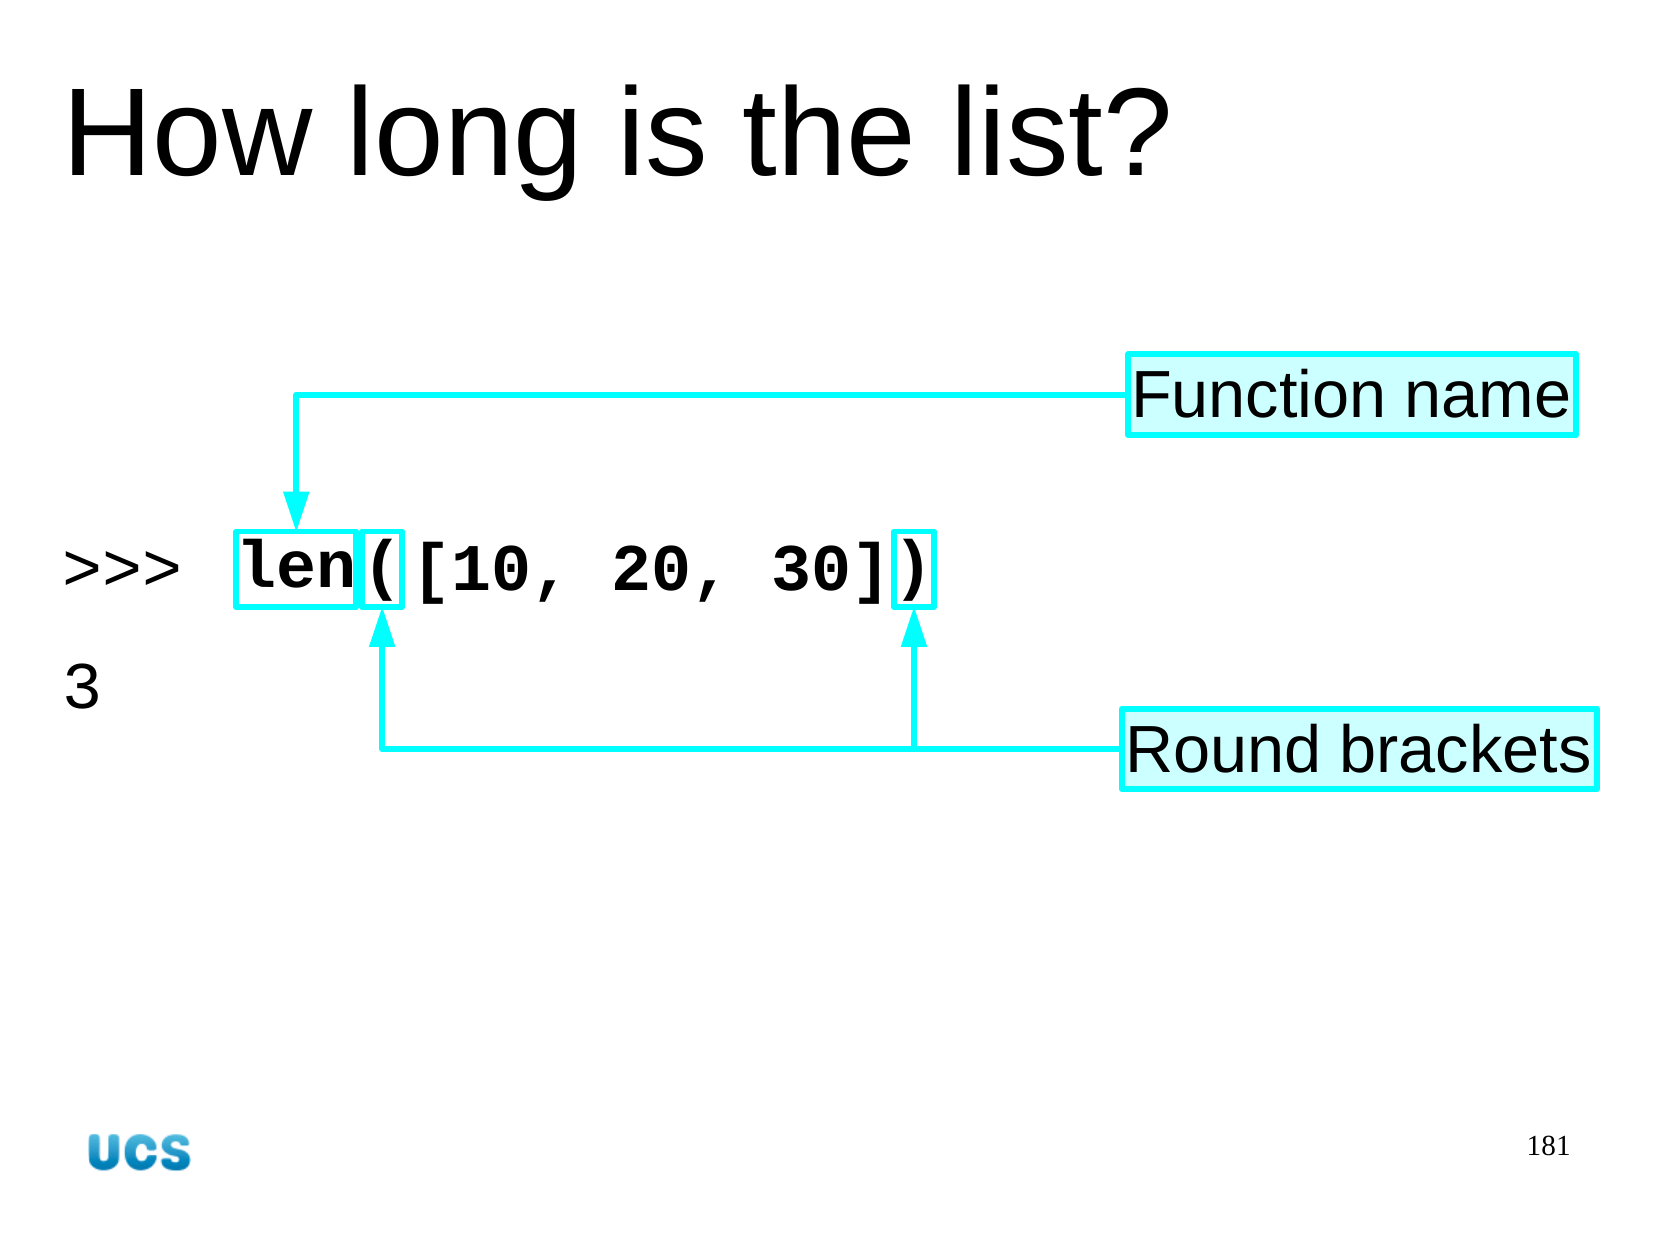

How long is the list?
Function name
>>>
len
(
[10, 20, 30]
)
3
Round brackets
181